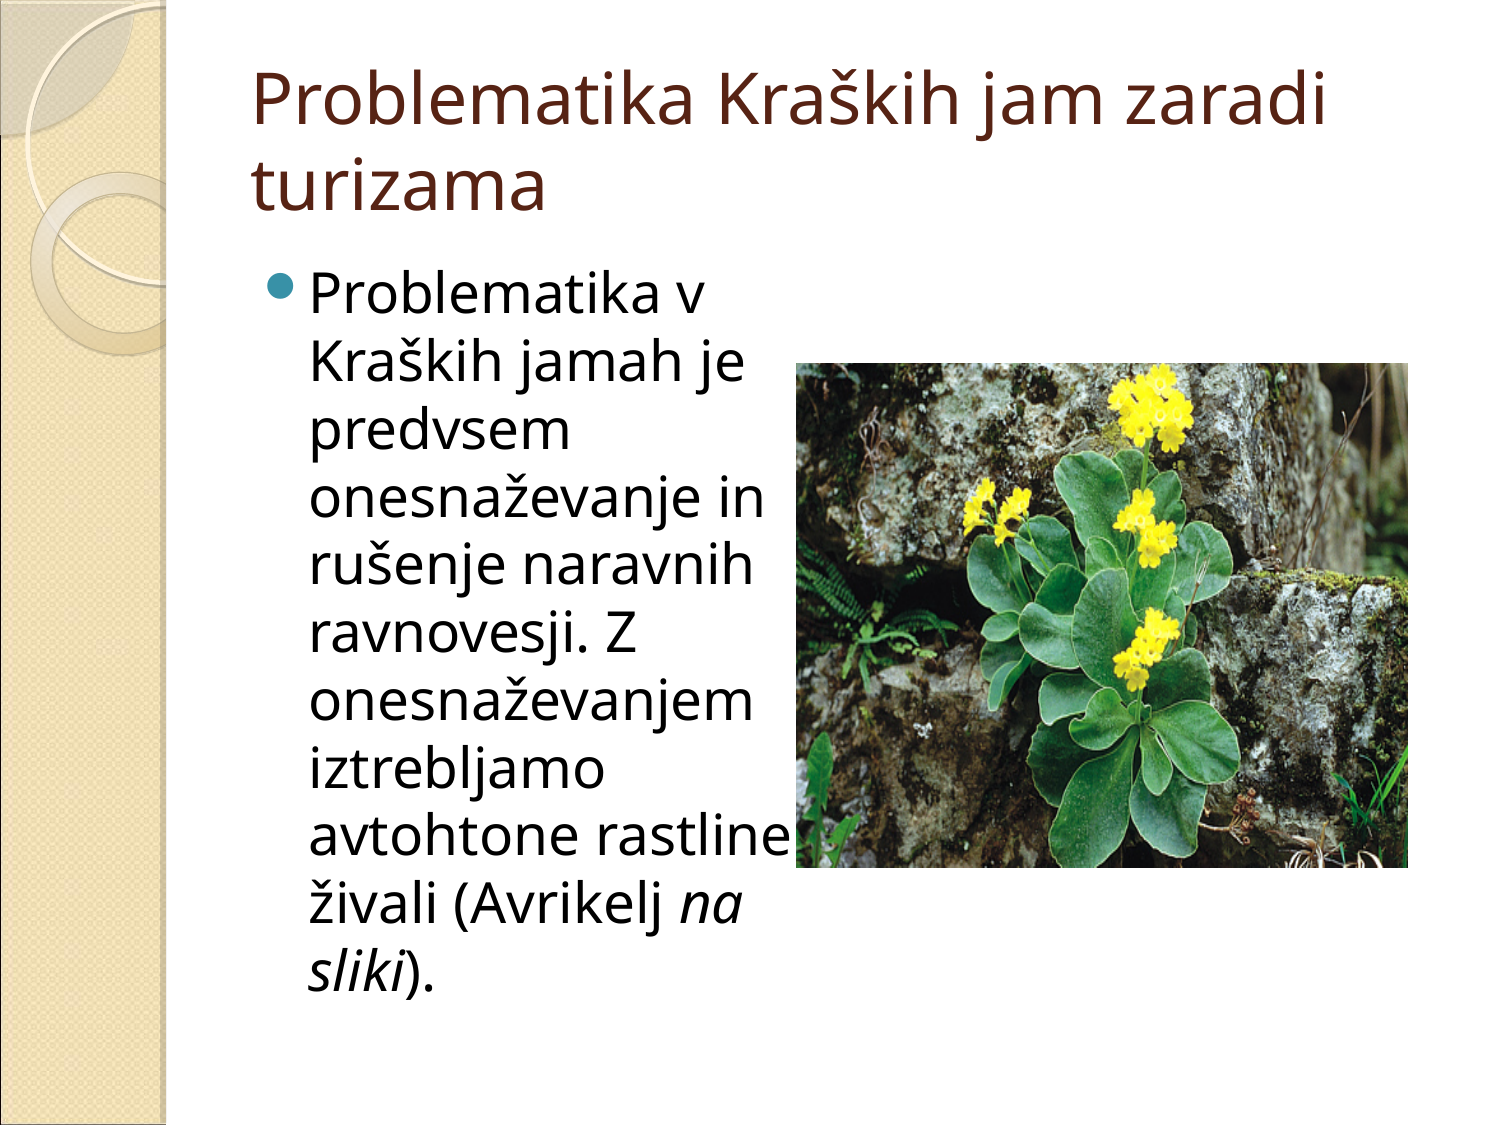

# Problematika Kraških jam zaradi turizama
Problematika v Kraških jamah je predvsem onesnaževanje in rušenje naravnih ravnovesji. Z onesnaževanjem iztrebljamo avtohtone rastline živali (Avrikelj na sliki).